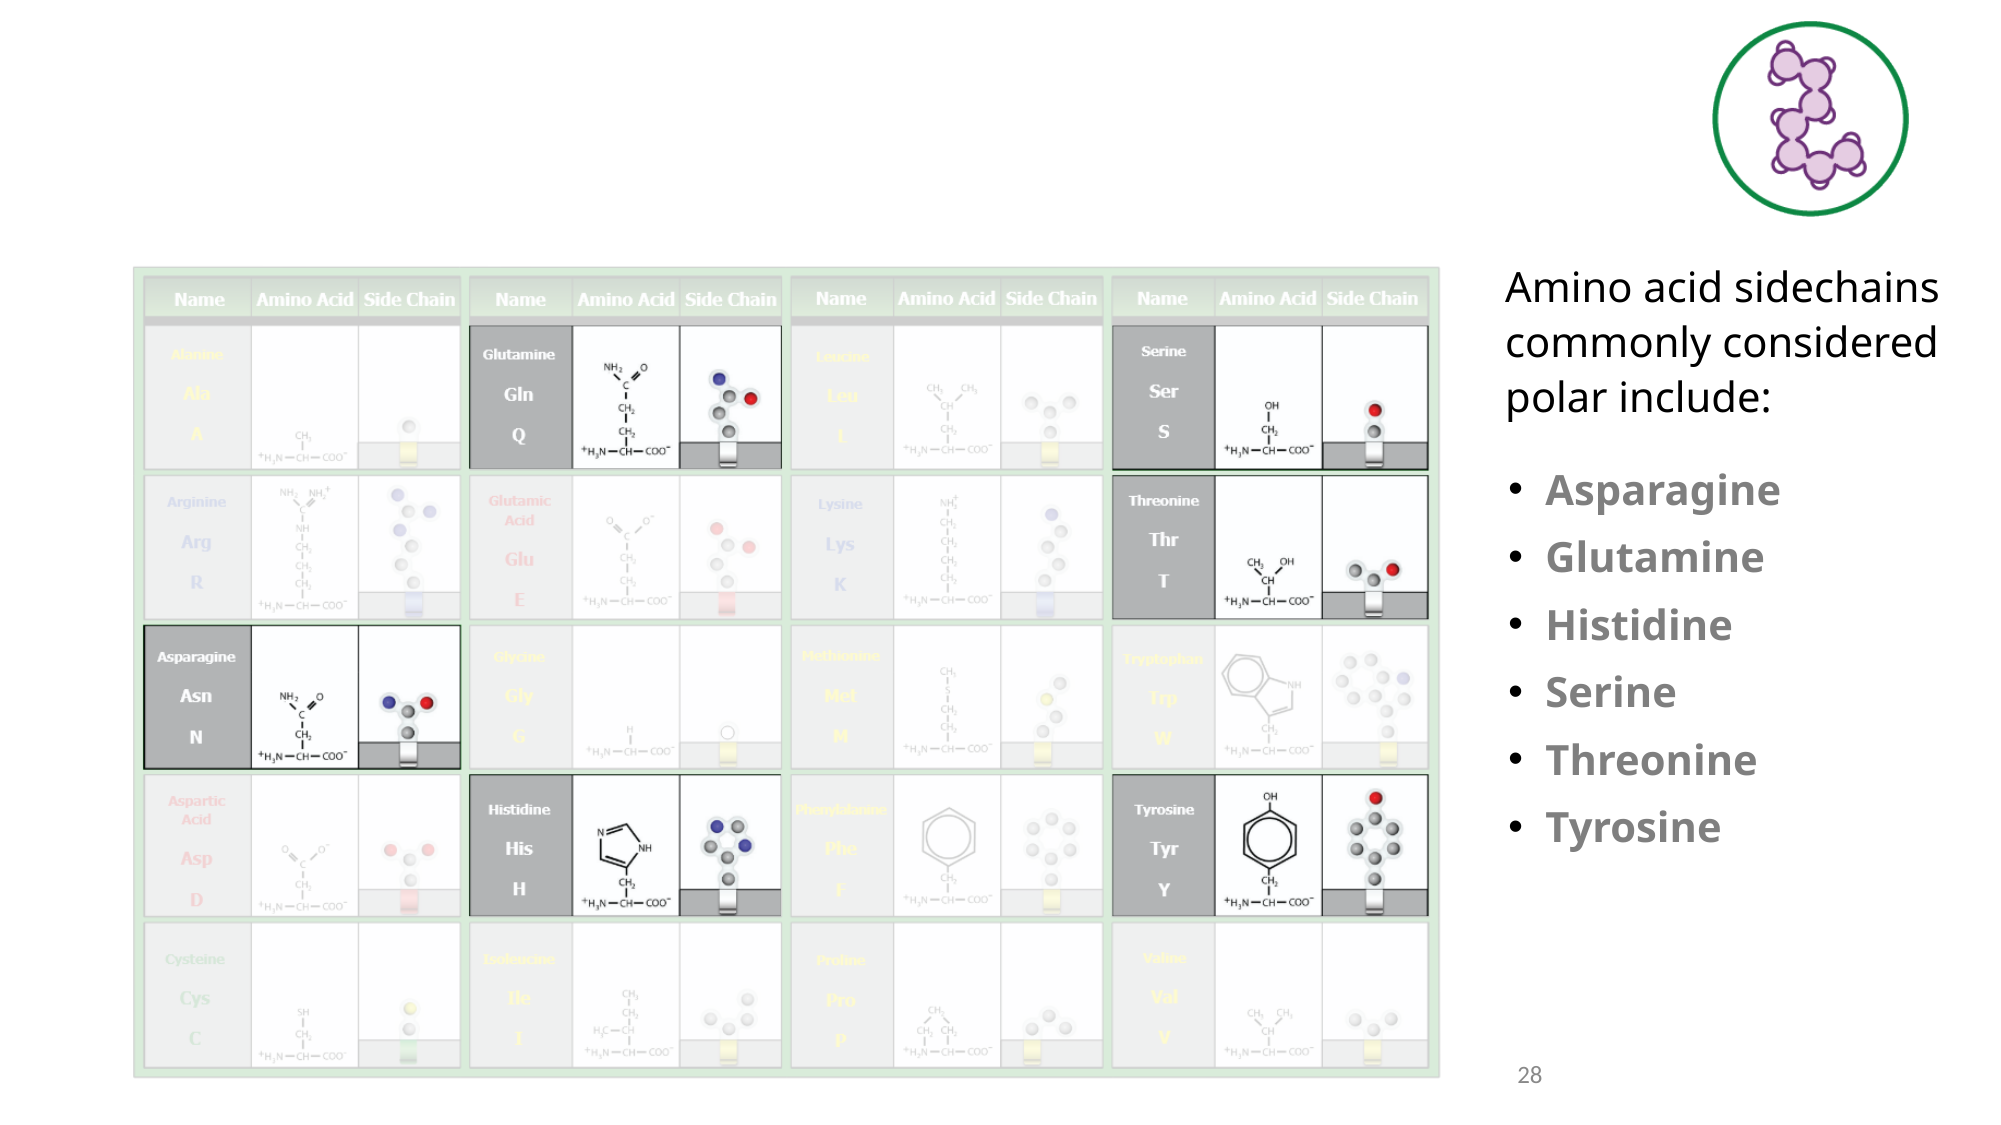

Tertiary Structure: Polar Interactions with Water
Amino acid sidechains commonly considered polar include:
Asparagine
Glutamine
Histidine
Serine
Threonine
Tyrosine